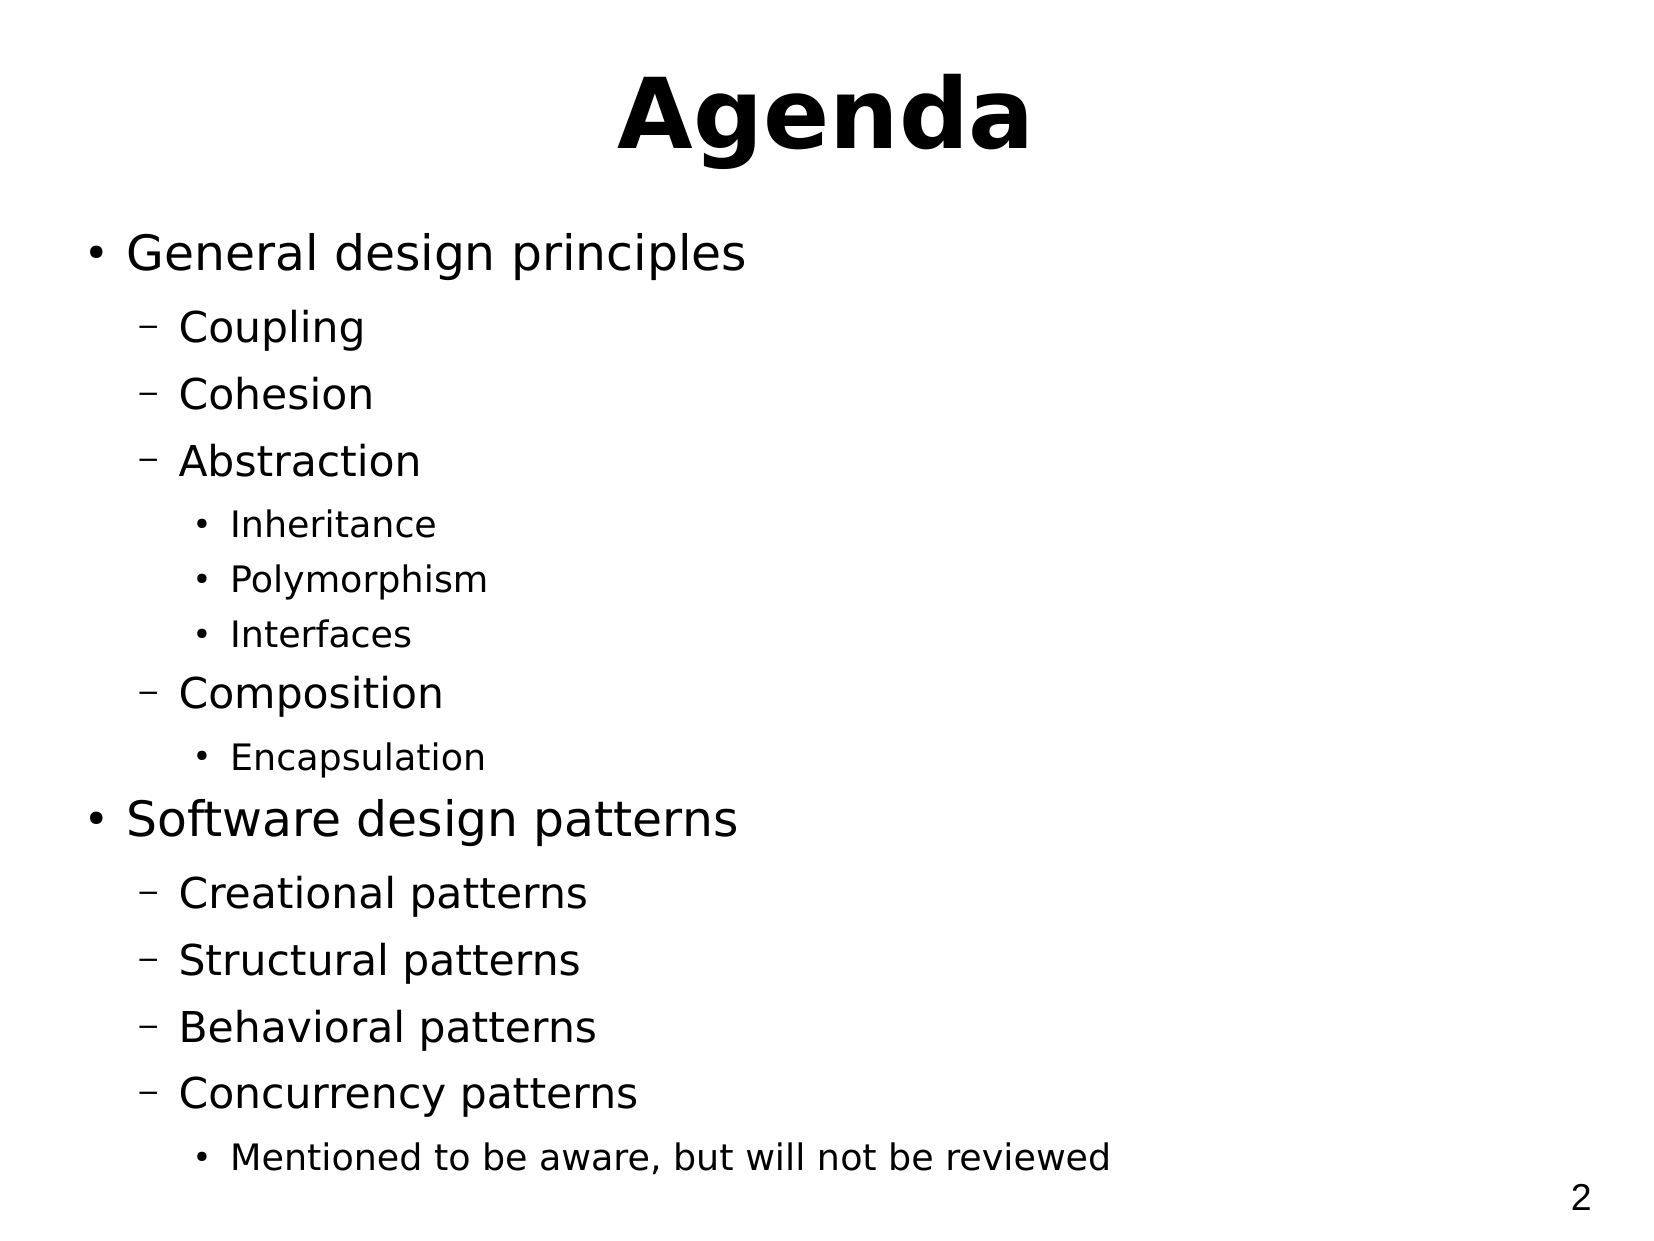

# Agenda
General design principles
Coupling
Cohesion
Abstraction
Inheritance
Polymorphism
Interfaces
Composition
Encapsulation
Software design patterns
Creational patterns
Structural patterns
Behavioral patterns
Concurrency patterns
Mentioned to be aware, but will not be reviewed